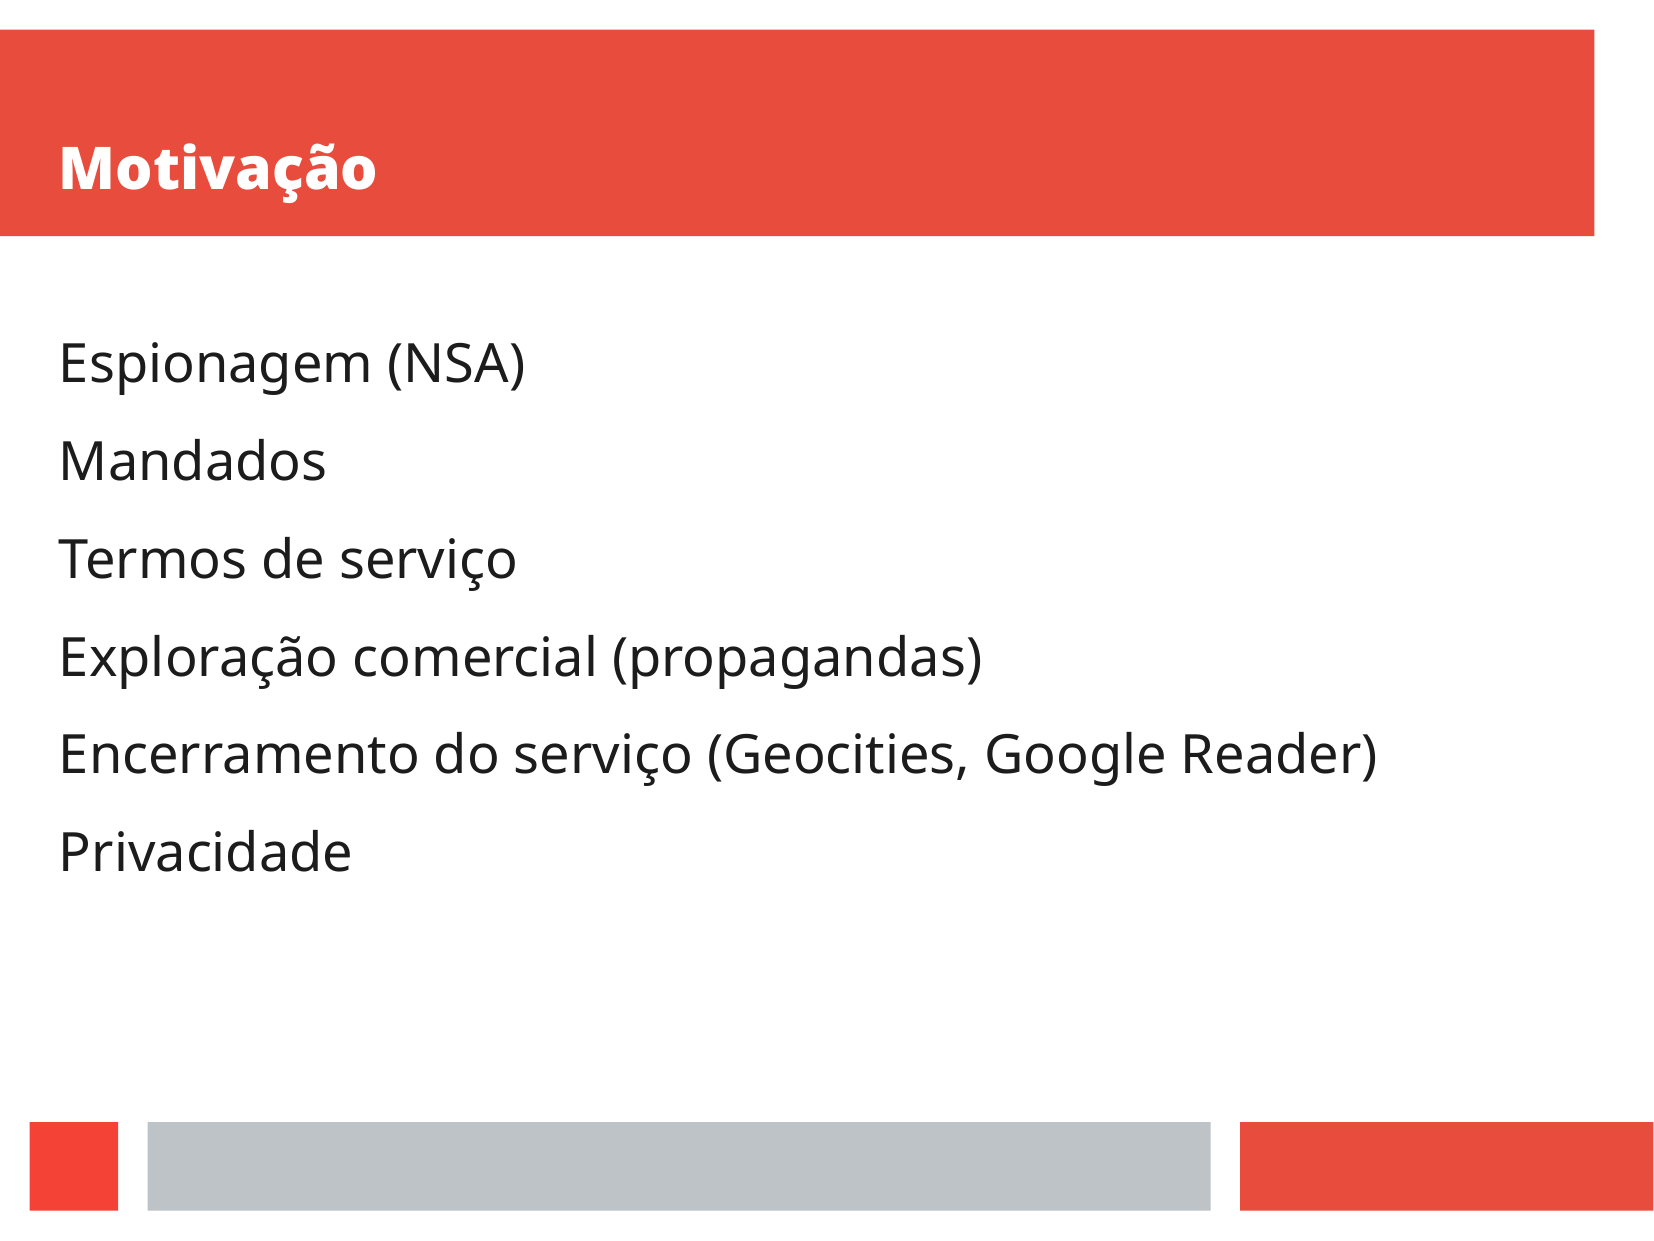

# Motivação
Espionagem (NSA)
Mandados
Termos de serviço
Exploração comercial (propagandas)
Encerramento do serviço (Geocities, Google Reader)
Privacidade